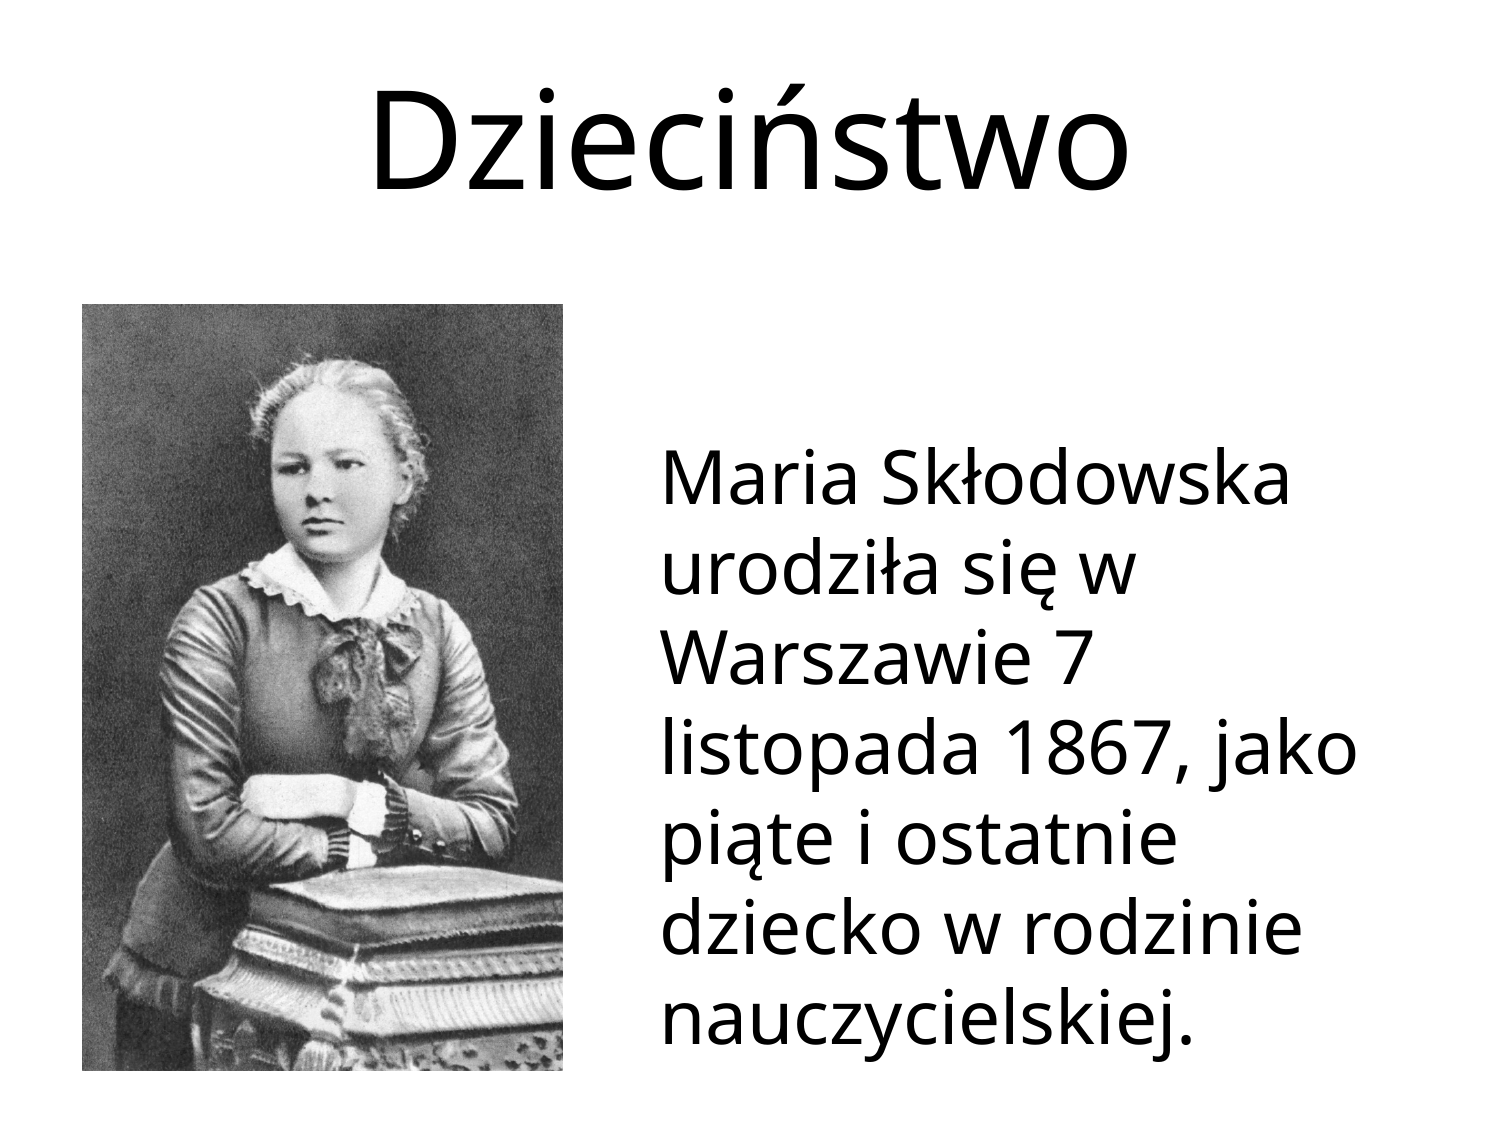

# Dzieciństwo
Maria Skłodowska urodziła się w Warszawie 7 listopada 1867, jako piąte i ostatnie dziecko w rodzinie nauczycielskiej.